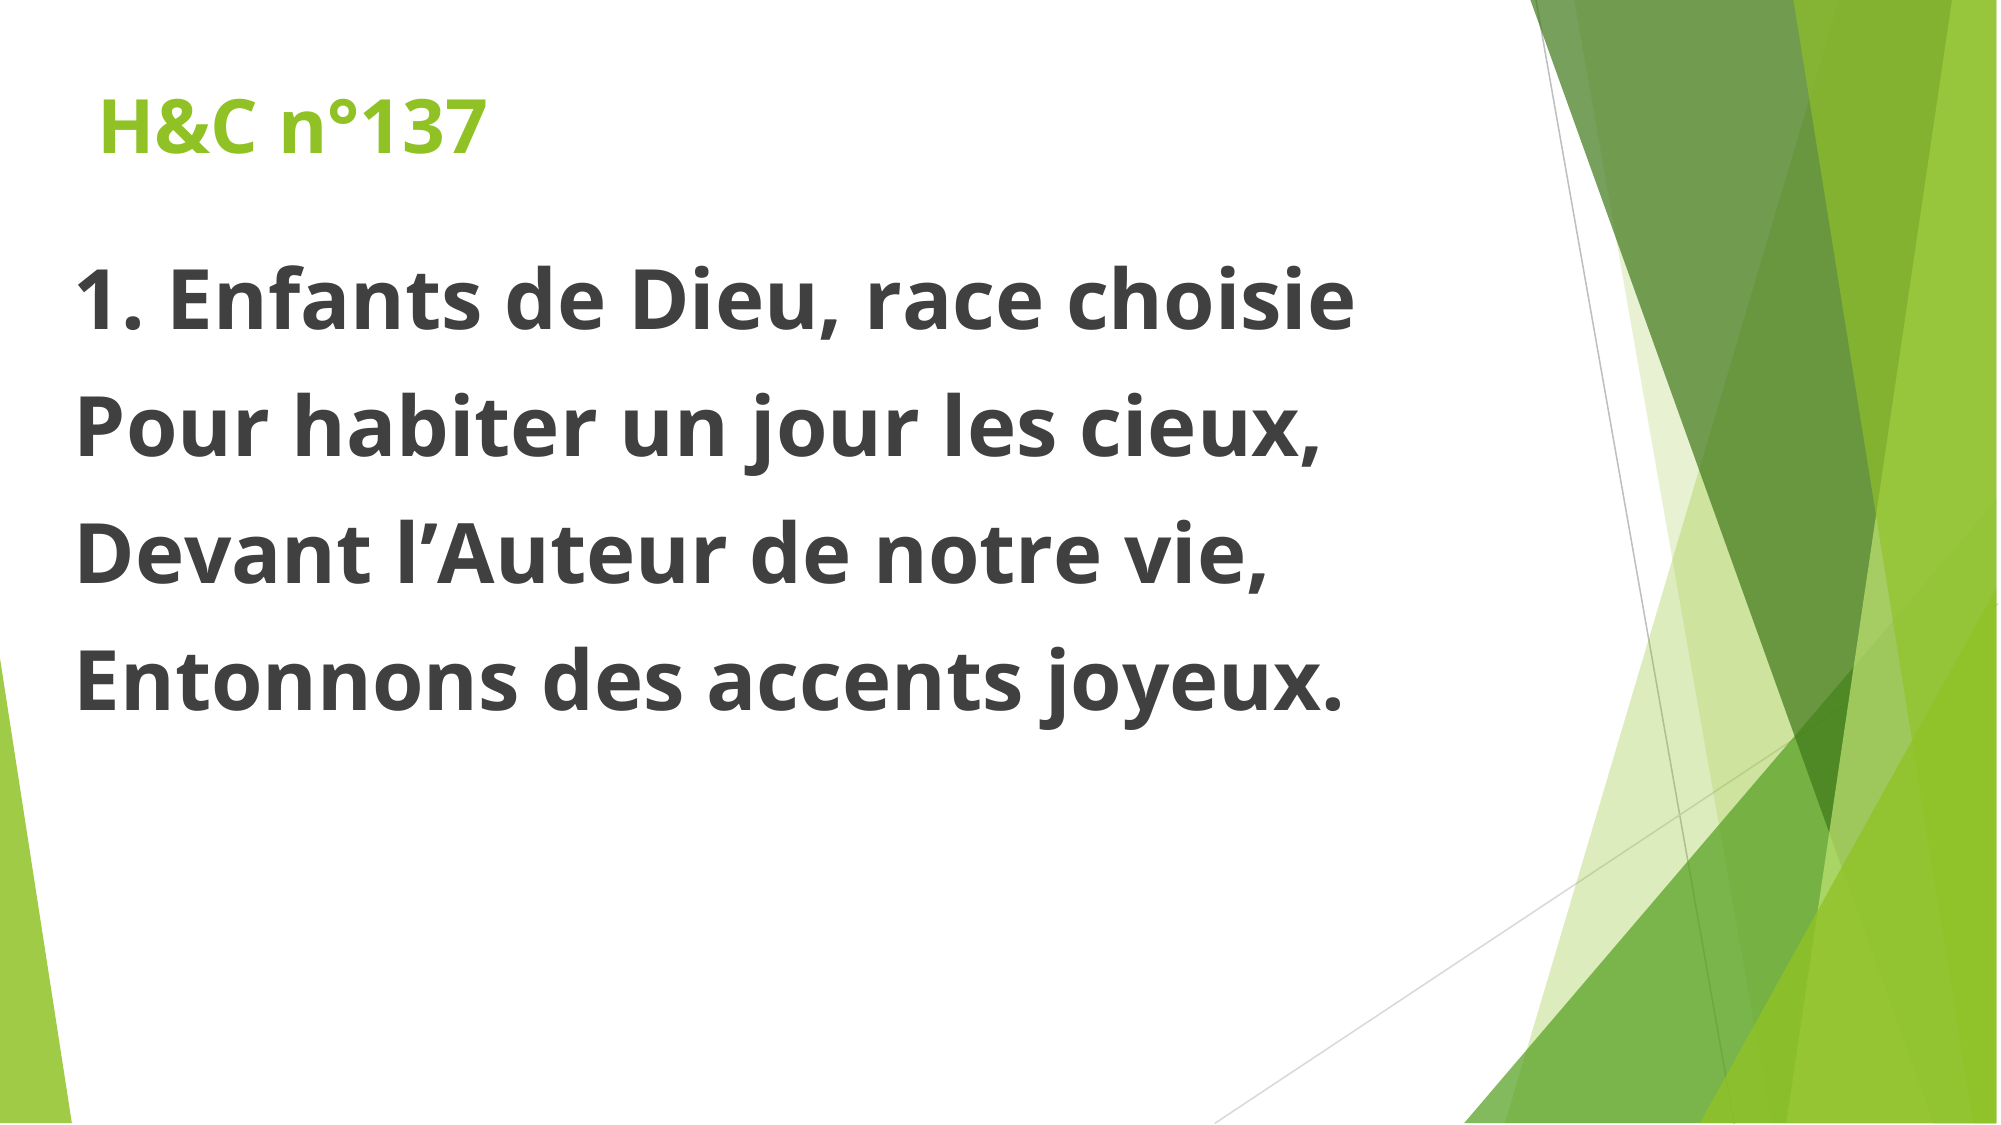

H&C n°137
1. Enfants de Dieu, race choisie
Pour habiter un jour les cieux,
Devant l’Auteur de notre vie,
Entonnons des accents joyeux.